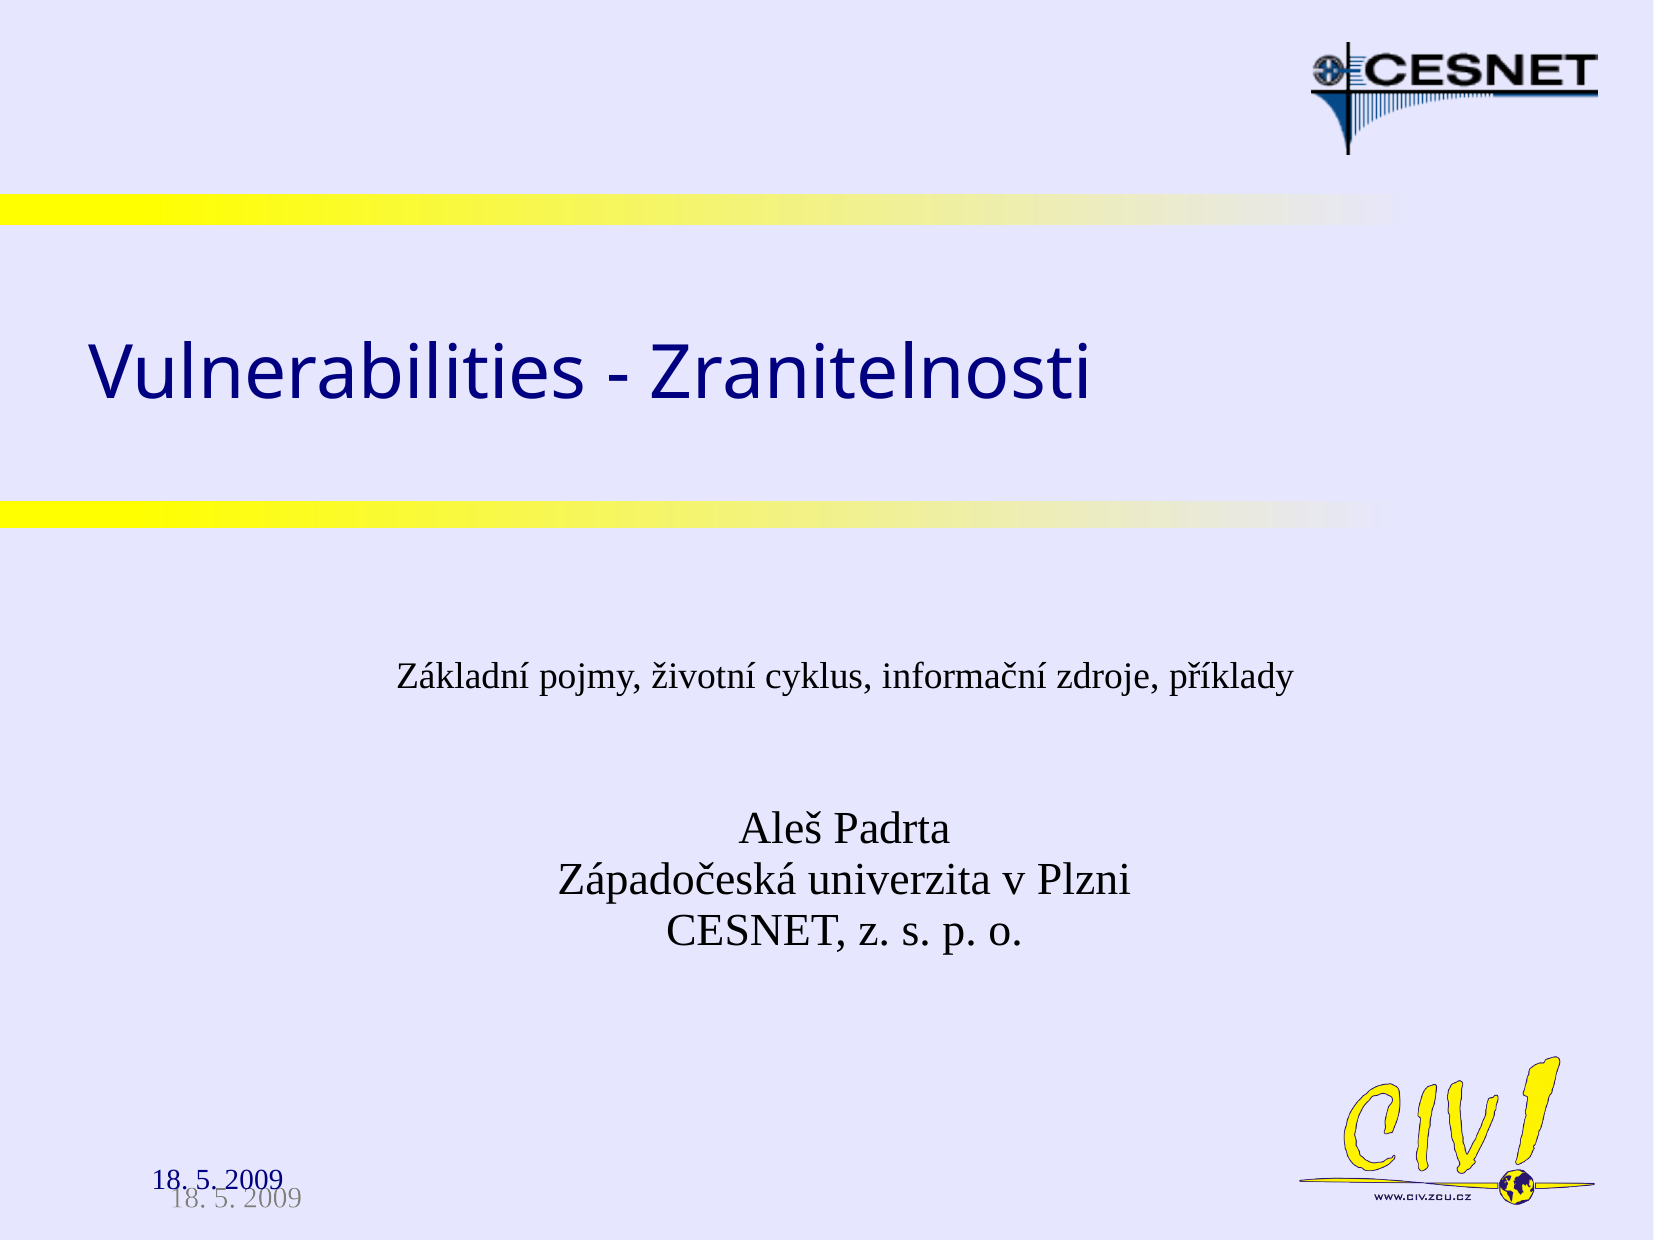

Vulnerabilities - Zranitelnosti
Základní pojmy, životní cyklus, informační zdroje, příklady
# Aleš Padrta
Západočeská univerzita v Plzni
CESNET, z. s. p. o.
18. 5. 2009